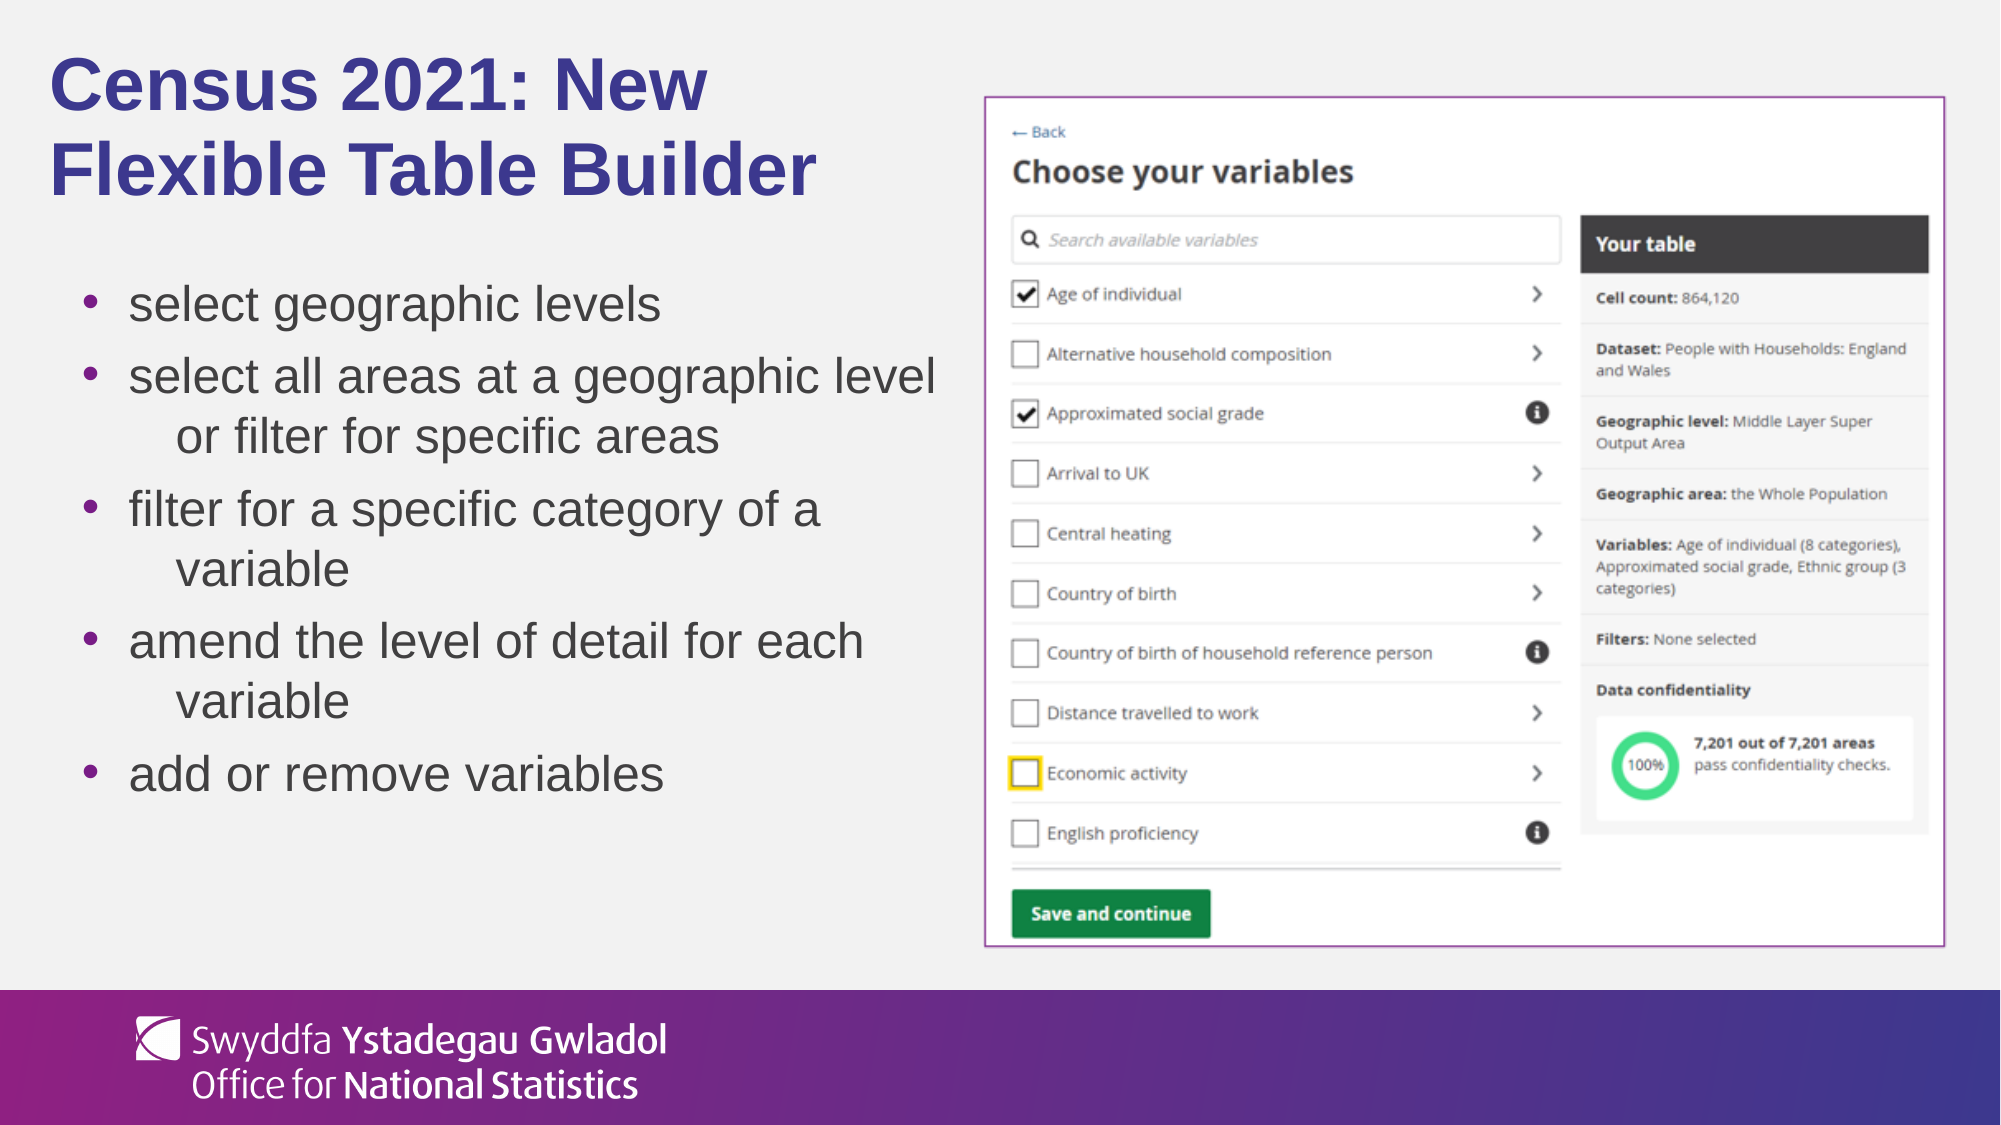

# Census 2021: New Flexible Table Builder
select geographic levels
select all areas at a geographic level or filter for specific areas
filter for a specific category of a variable
amend the level of detail for each variable
add or remove variables